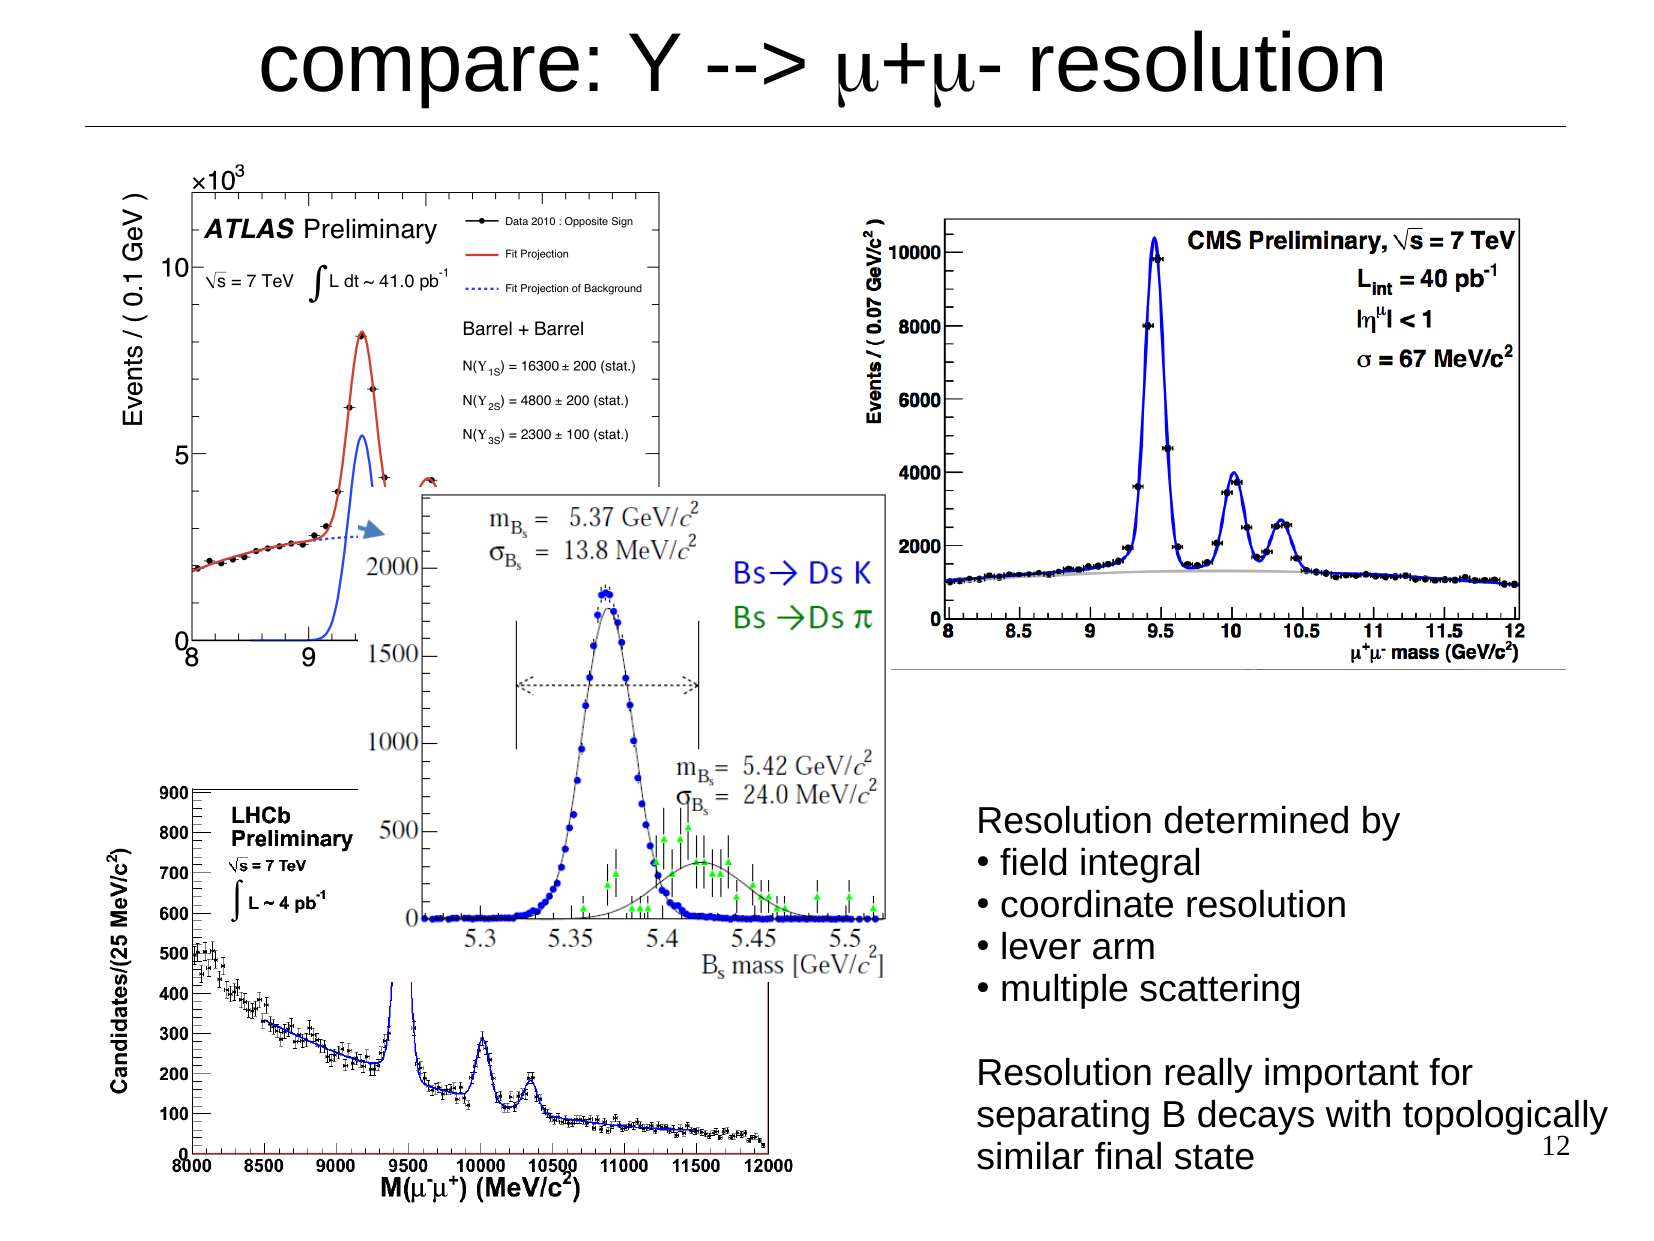

# compare: Y --> m+m- resolution
Resolution determined by
 field integral
 coordinate resolution
 lever arm
 multiple scattering
Resolution really important for
separating B decays with topologically
similar final state
12